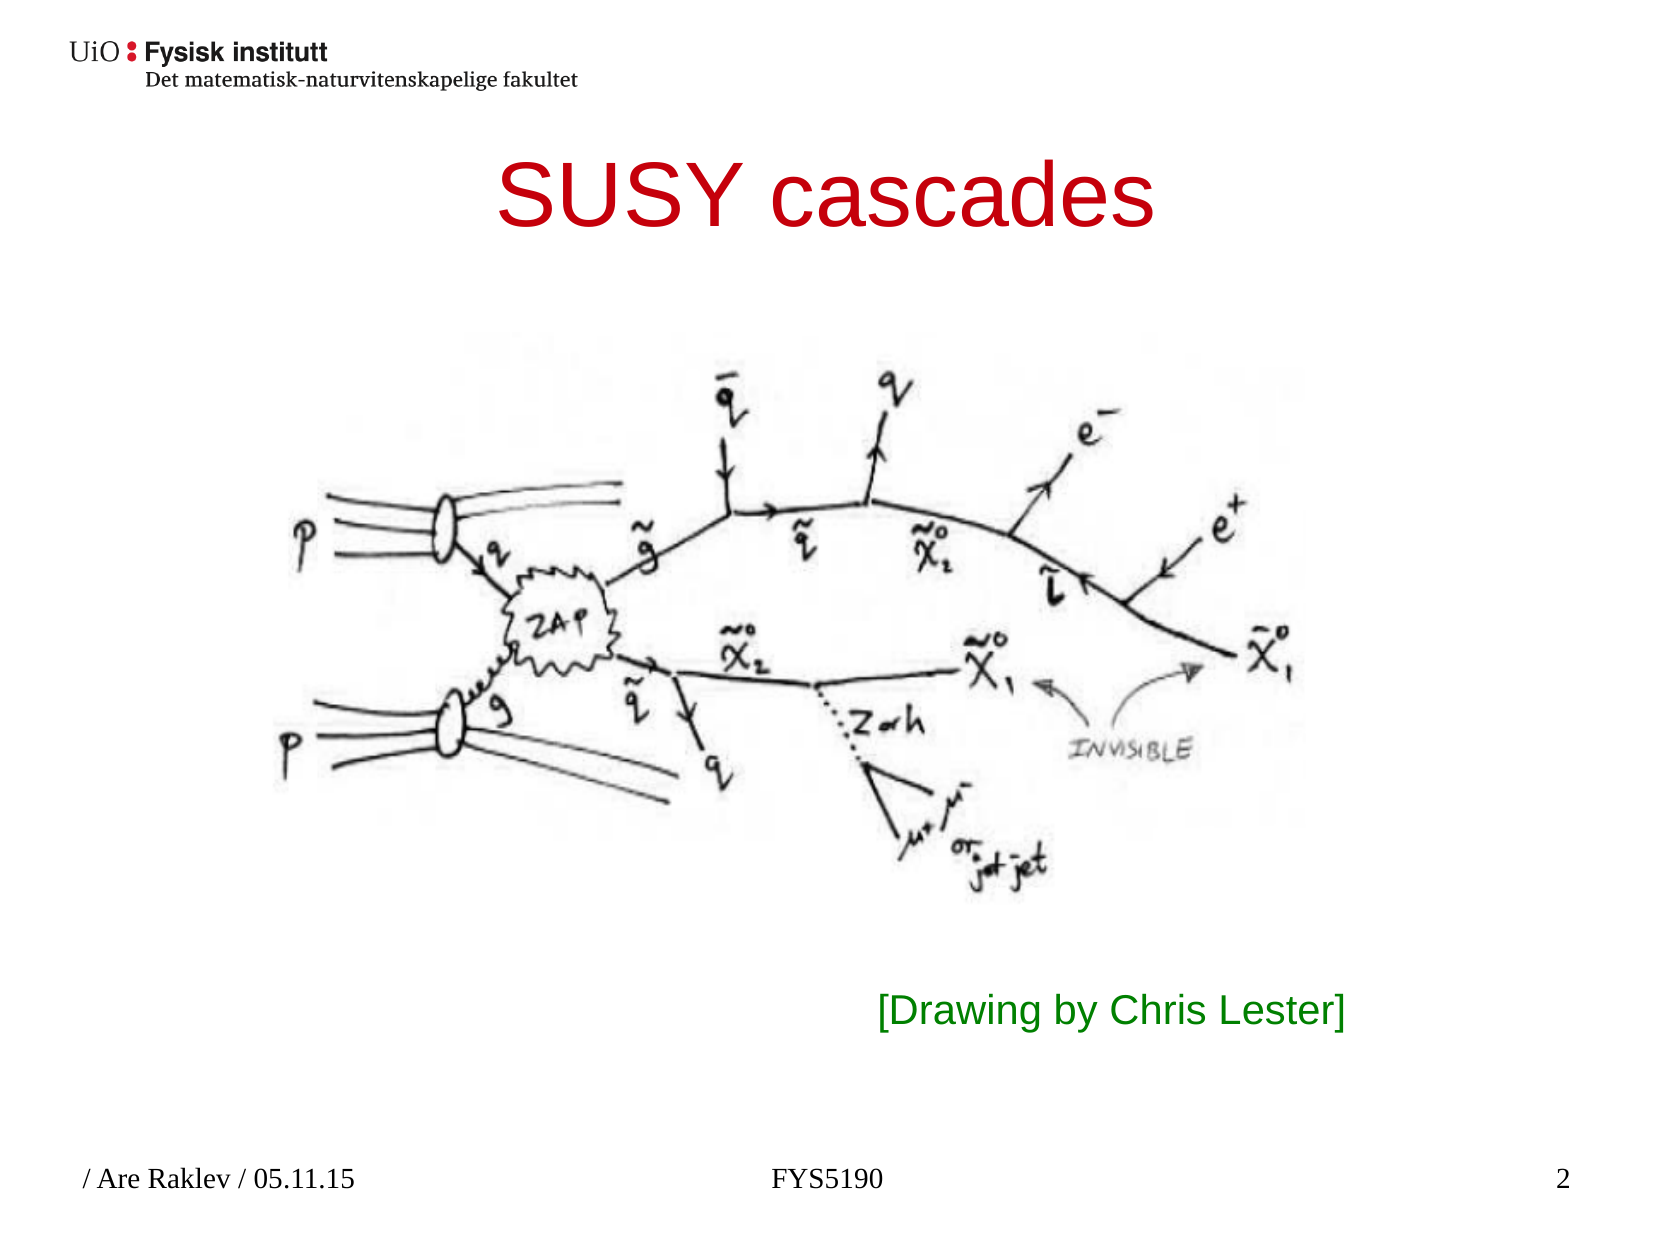

# SUSY cascades
[Drawing by Chris Lester]
/ Are Raklev / 05.11.15
FYS5190
2